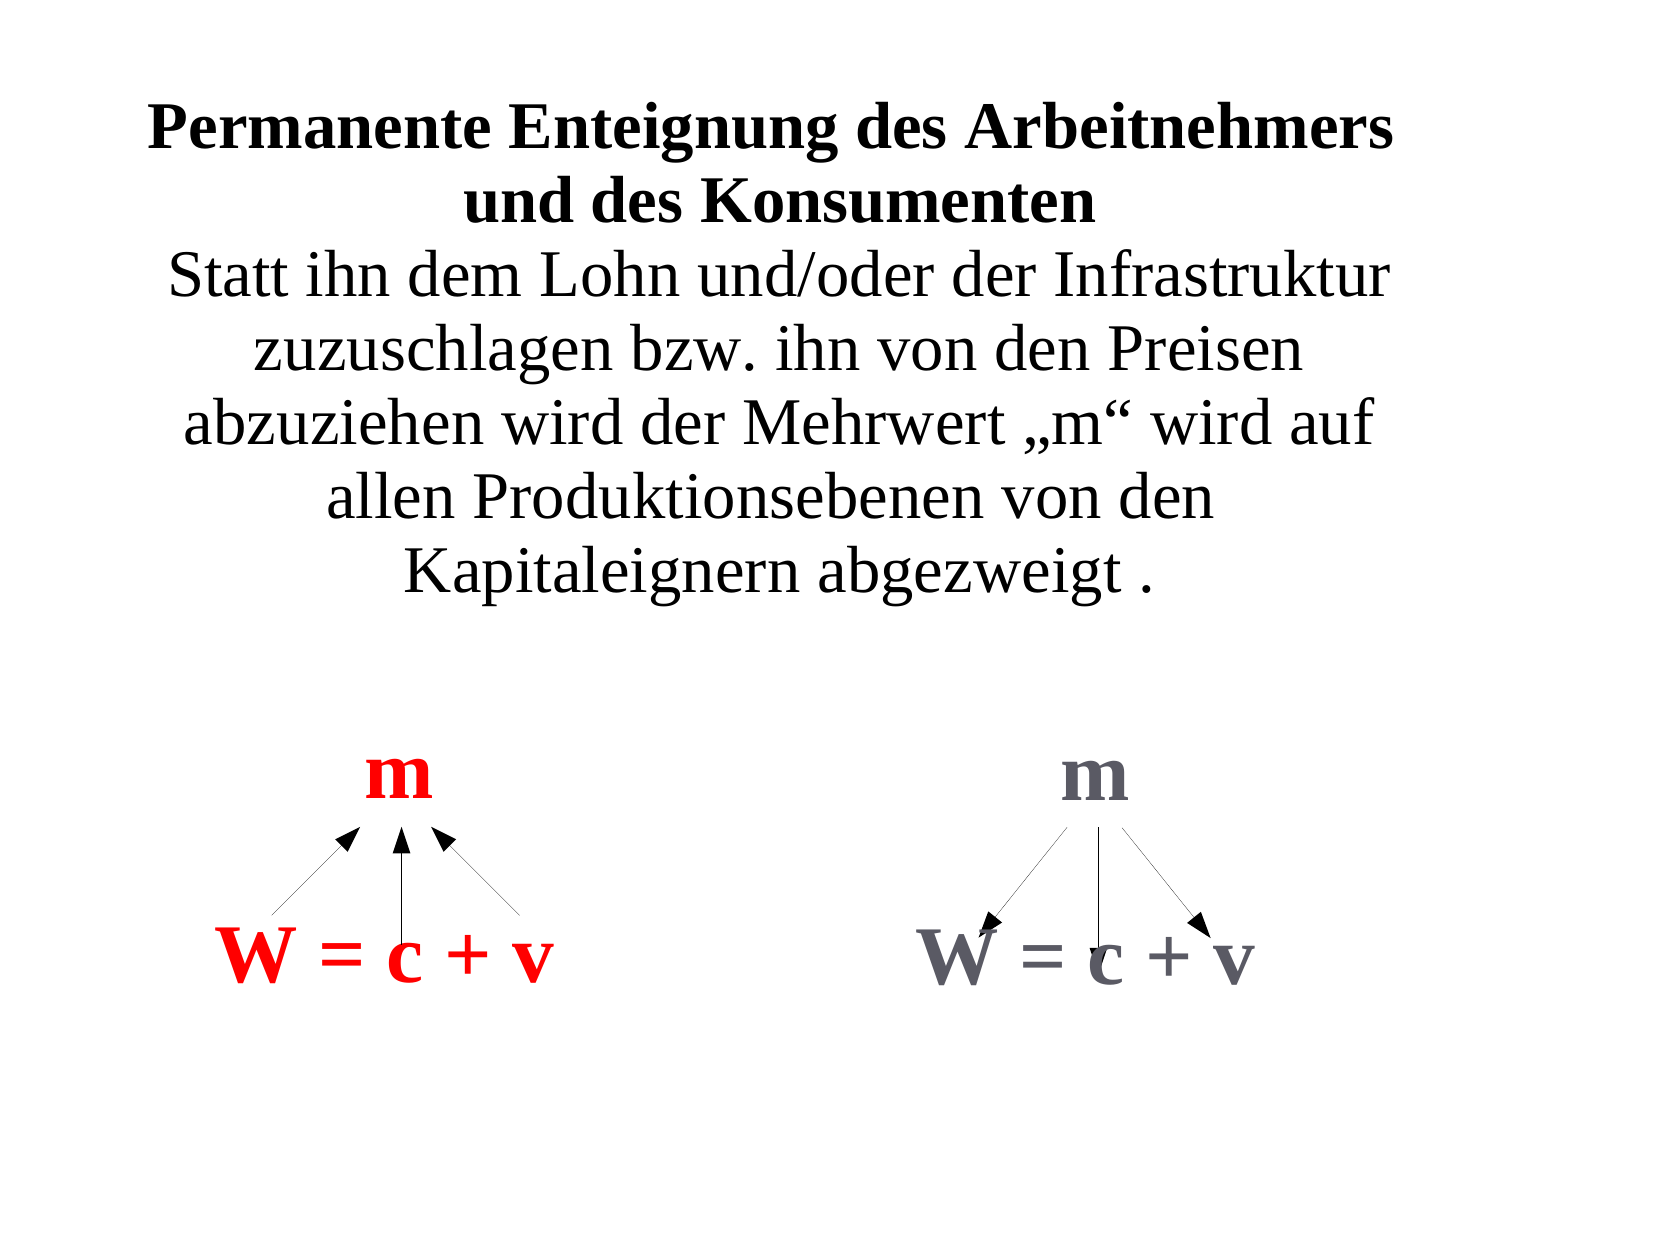

Permanente Enteignung des Arbeitnehmers
und des Konsumenten
Statt ihn dem Lohn und/oder der Infrastruktur zuzuschlagen bzw. ihn von den Preisen abzuziehen wird der Mehrwert „m“ wird auf allen Produktionsebenen von den
Kapitaleignern abgezweigt .
 m
W = c + v
 m
W = c + v